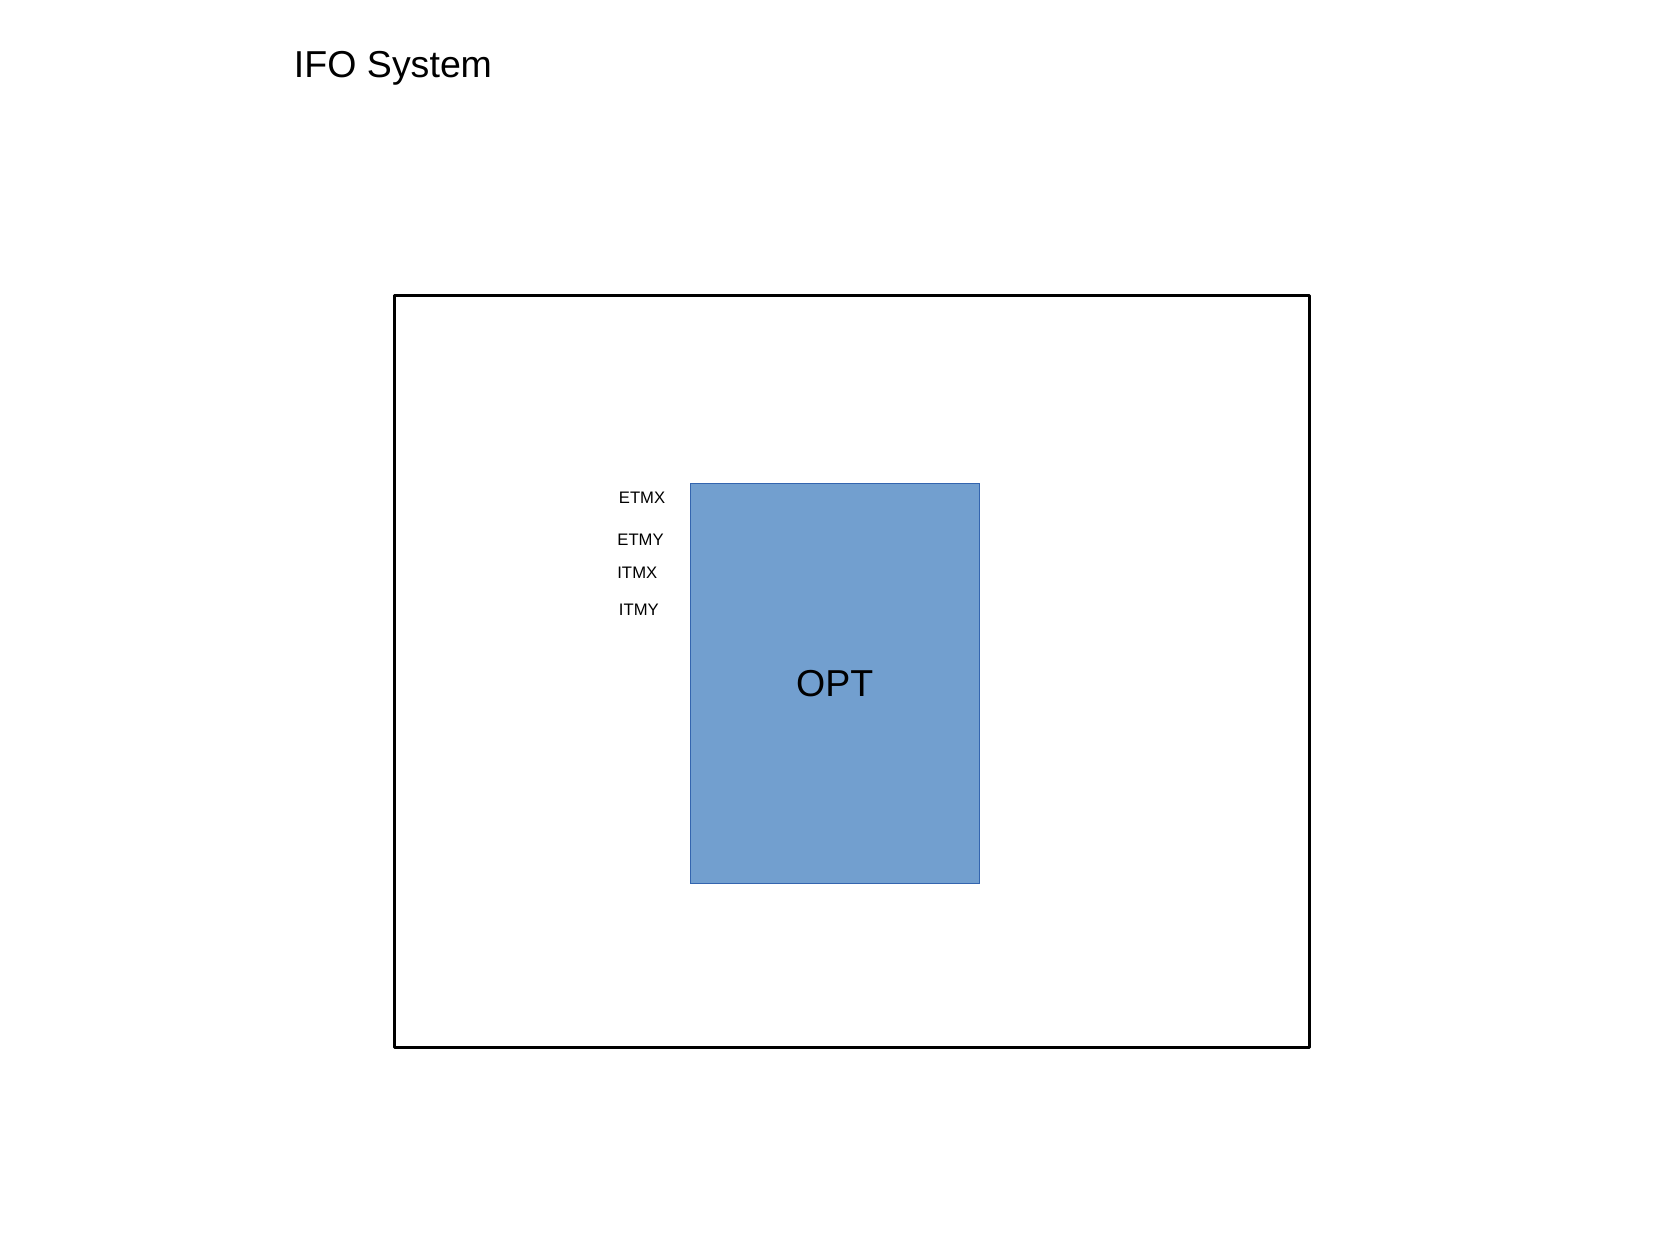

IFO System
ETMX
OPT
ETMY
ITMX
ITMY